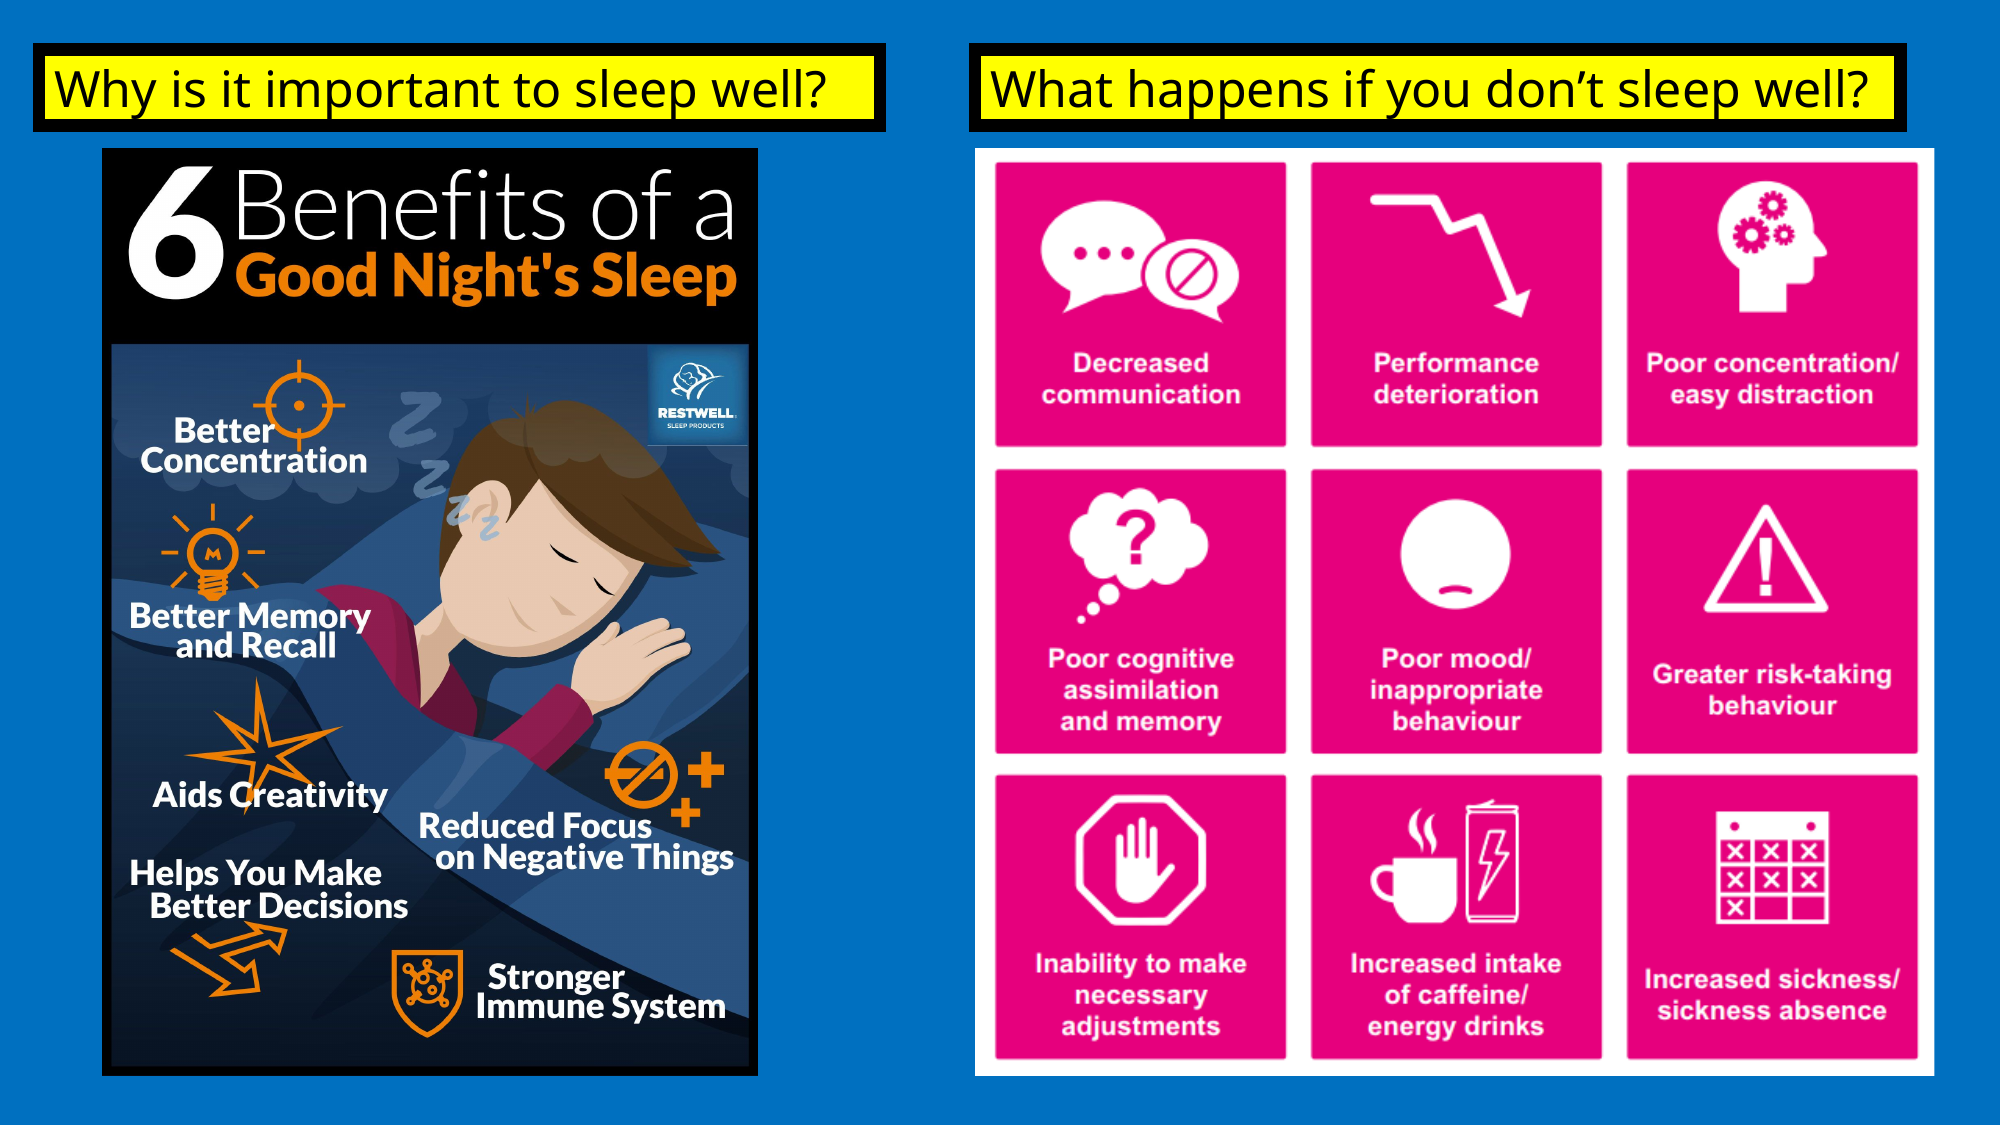

Why is it important to sleep well?
What happens if you don’t sleep well?